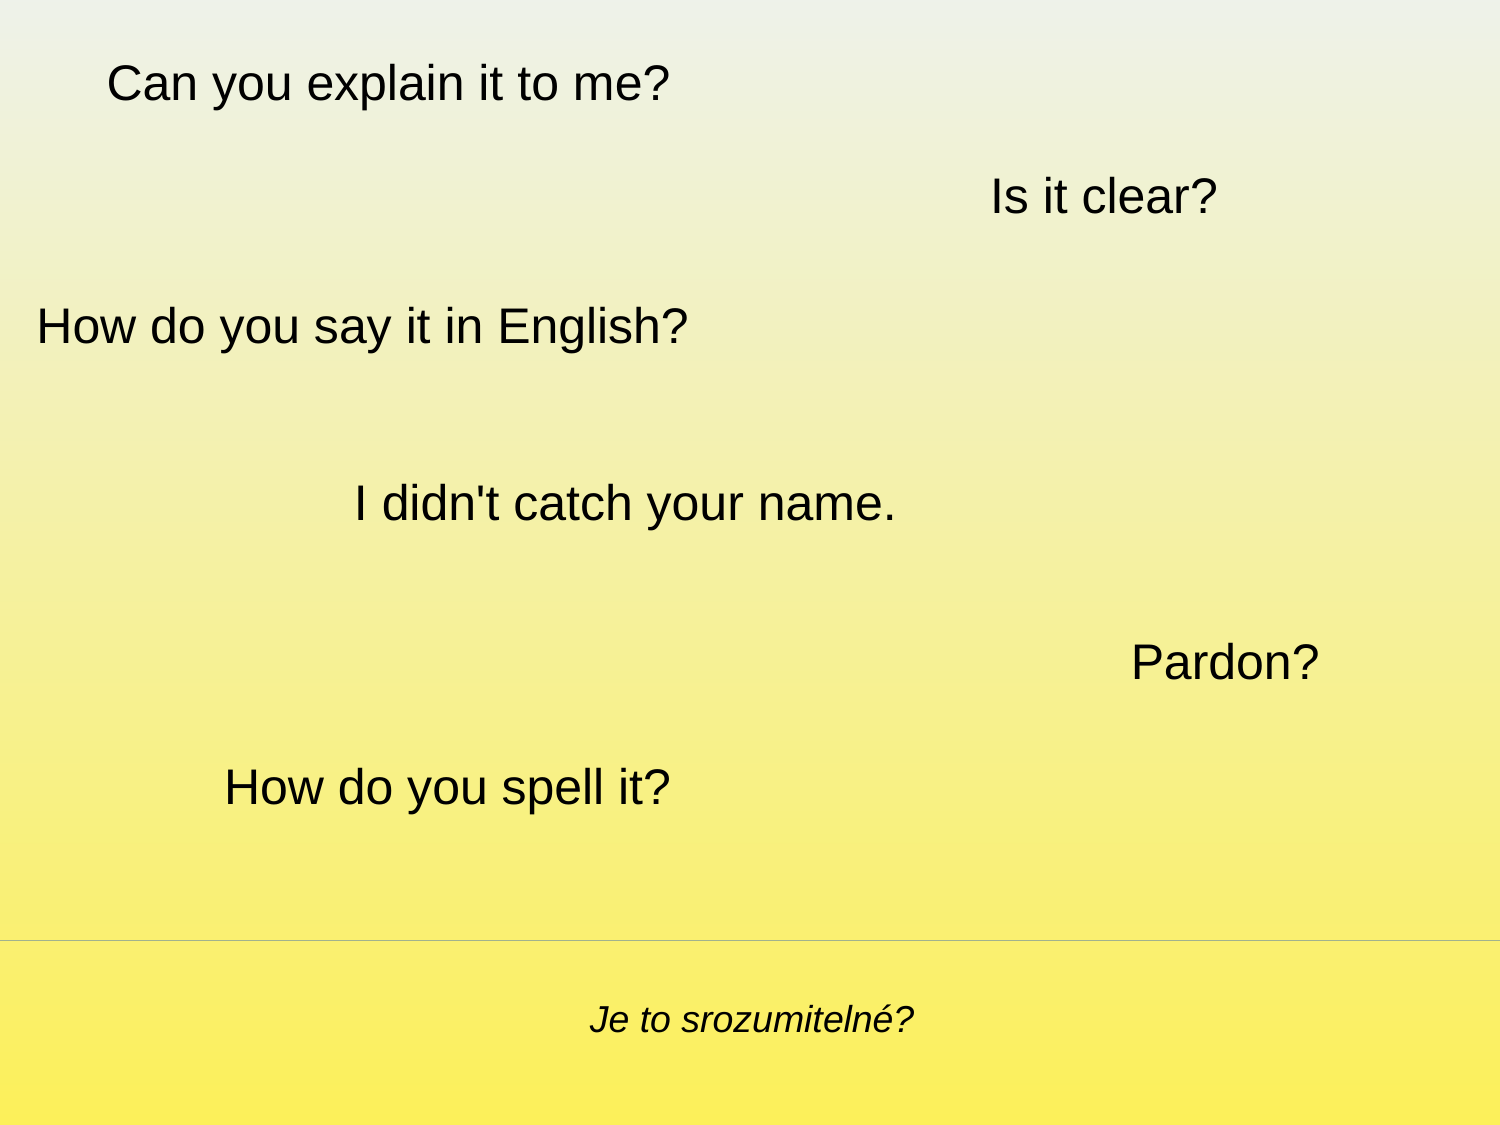

Can you explain it to me?
Is it clear?
How do you say it in English?
I didn't catch your name.
Pardon?
How do you spell it?
Je to srozumitelné?